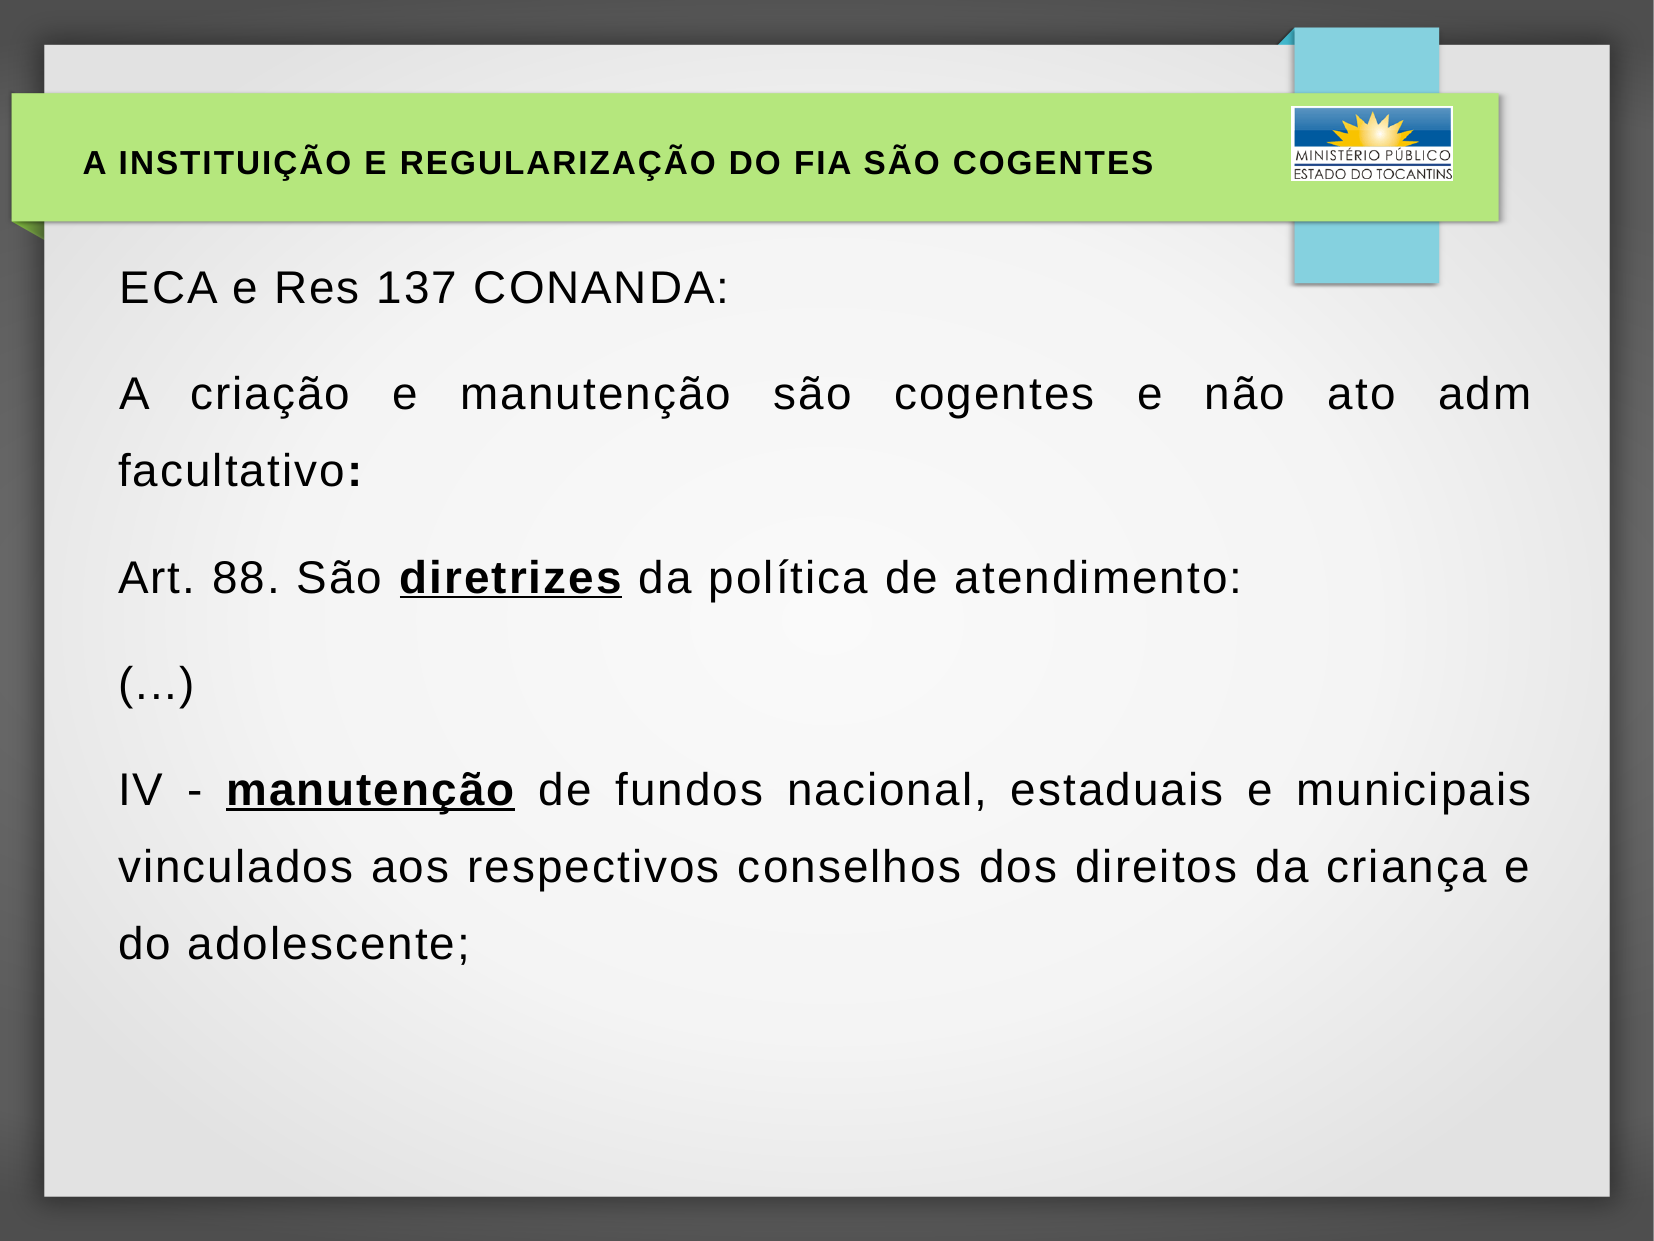

# A INSTITUIÇÃO E REGULARIZAÇÃO DO FIA SÃO COGENTES
ECA e Res 137 CONANDA:
A criação e manutenção são cogentes e não ato adm facultativo:
Art. 88. São diretrizes da política de atendimento:
(...)
IV - manutenção de fundos nacional, estaduais e municipais vinculados aos respectivos conselhos dos direitos da criança e do adolescente;